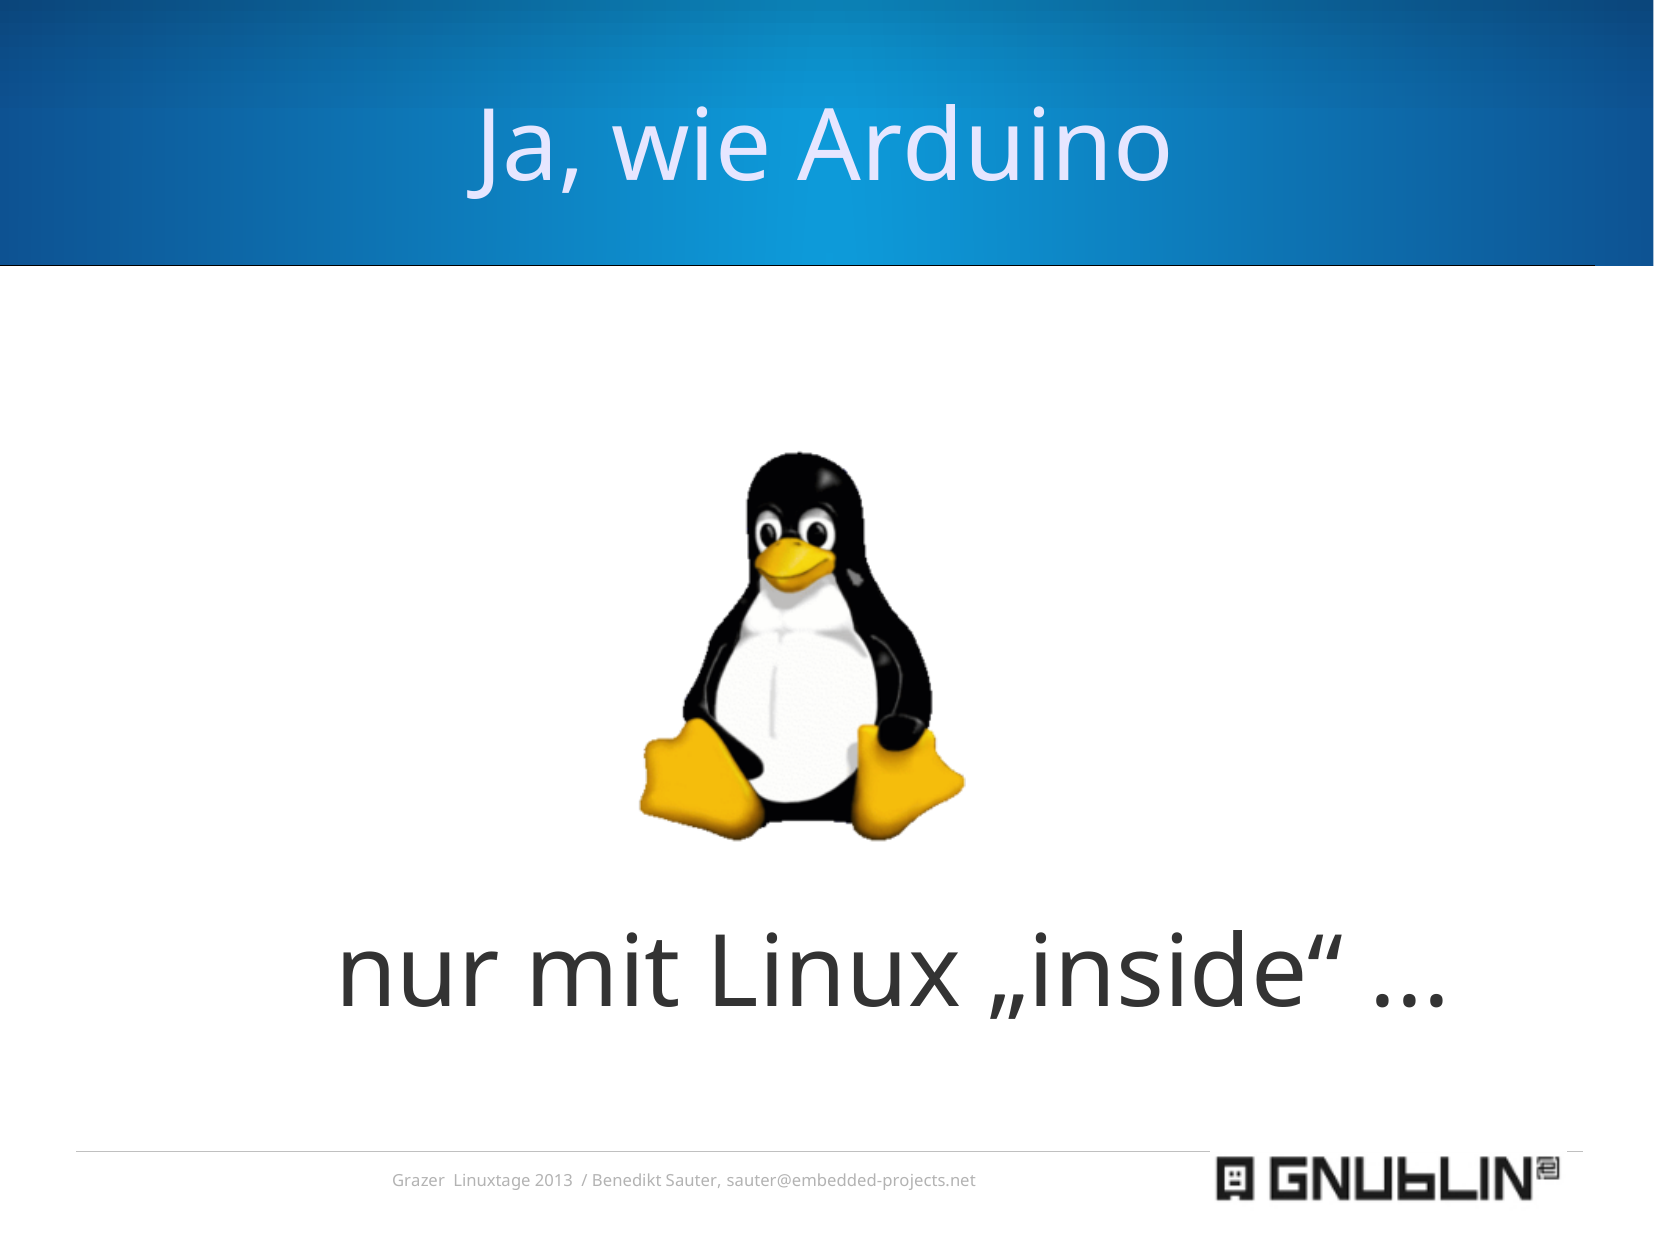

# Ja, wie Arduino
nur mit Linux „inside“ ...